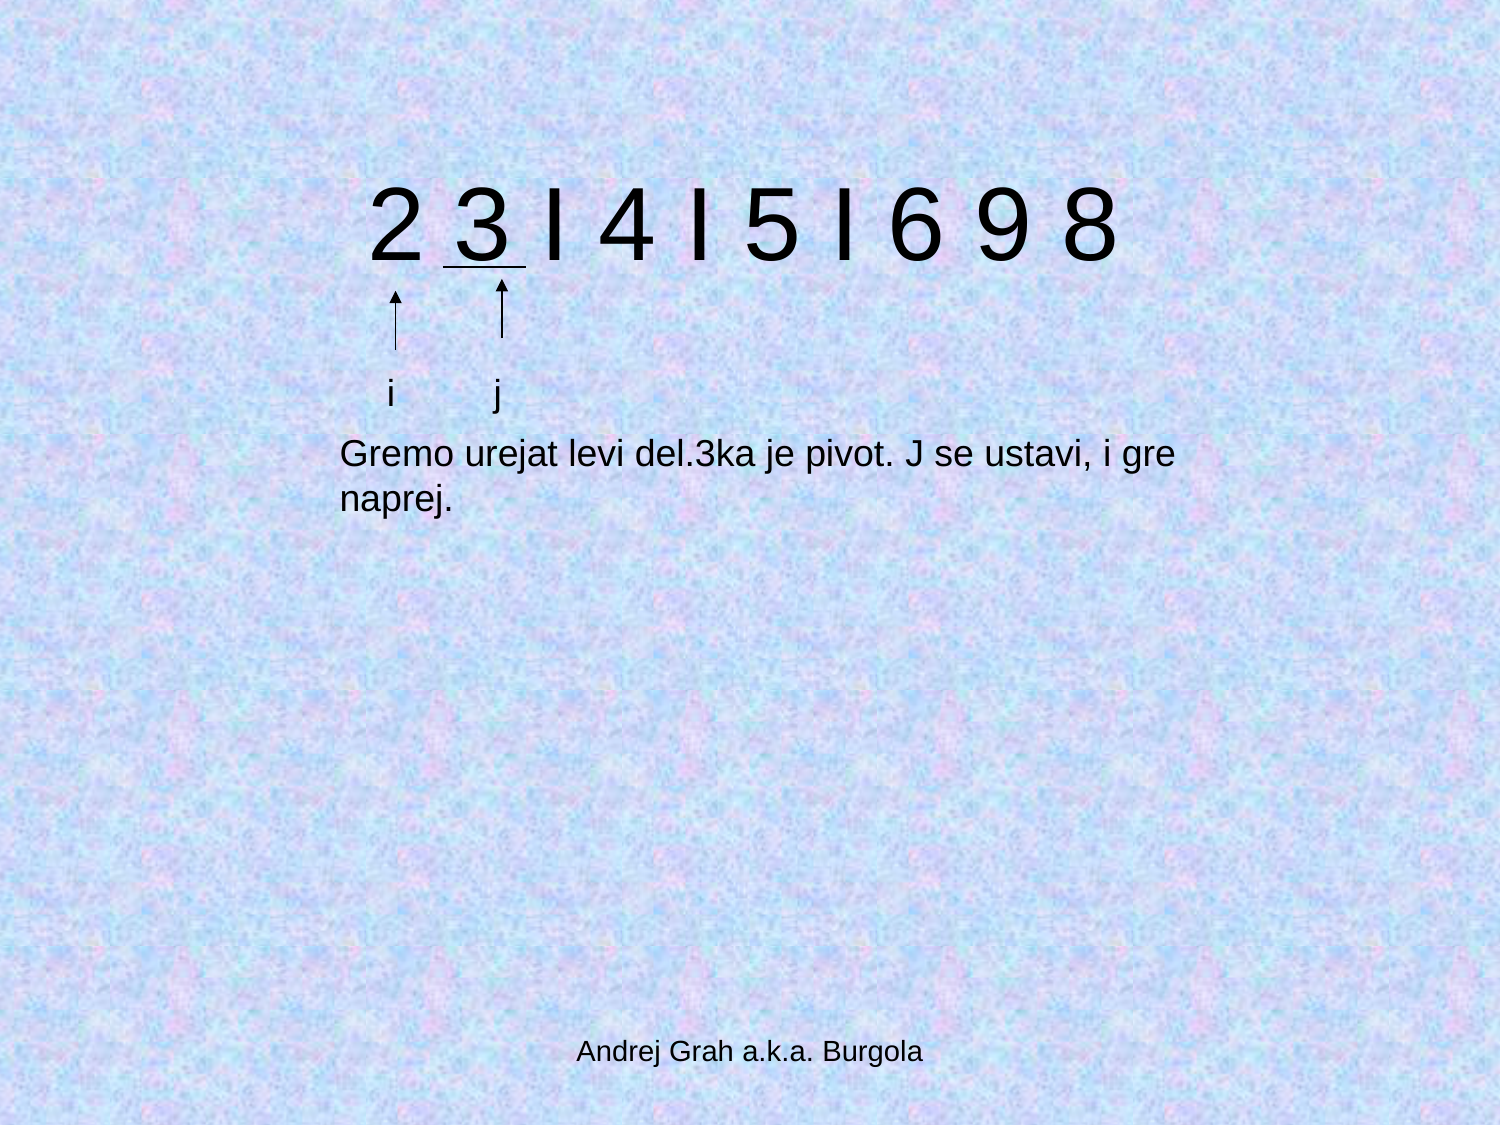

2 3 I 4 I 5 I 6 9 8
i
j
Gremo urejat levi del.3ka je pivot. J se ustavi, i gre naprej.
Andrej Grah a.k.a. Burgola